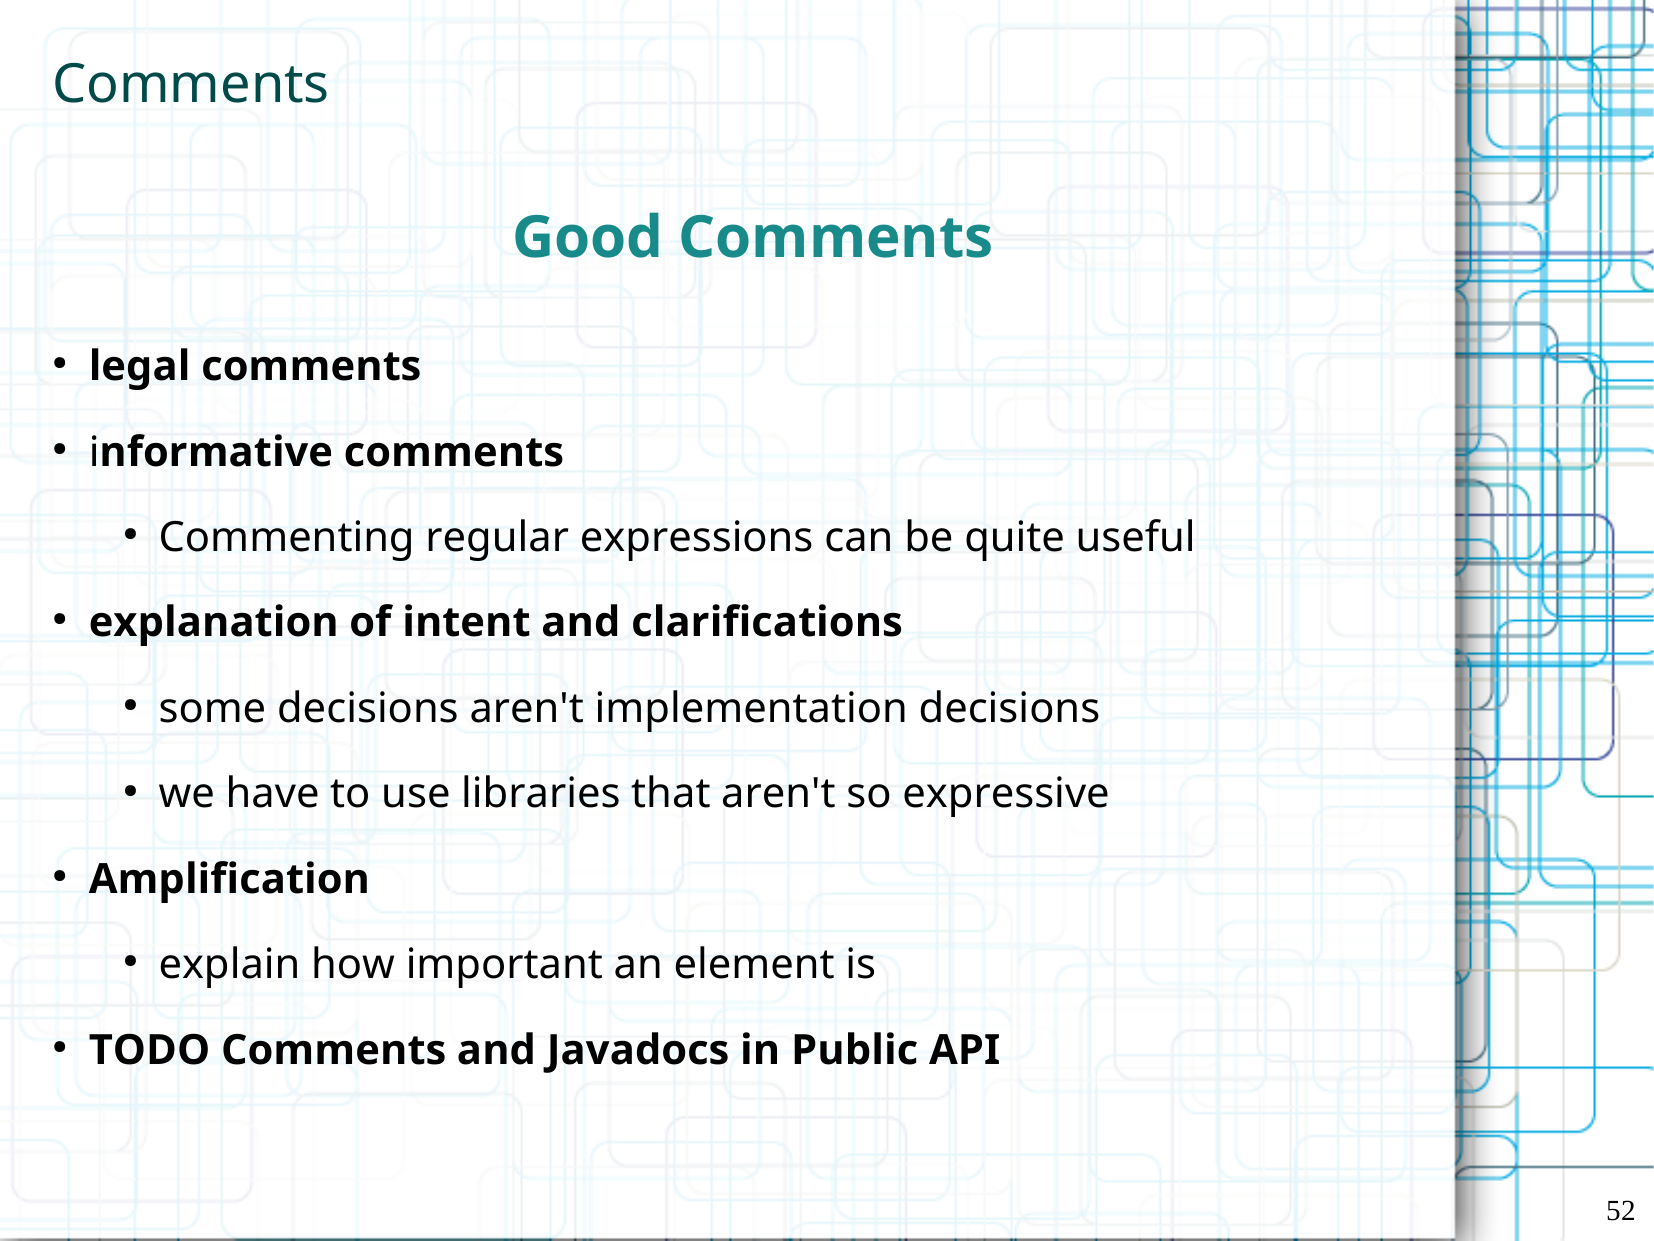

Comments
Good Comments
 legal comments
 informative comments
Commenting regular expressions can be quite useful
 explanation of intent and clarifications
some decisions aren't implementation decisions
we have to use libraries that aren't so expressive
 Amplification
explain how important an element is
 TODO Comments and Javadocs in Public API
52